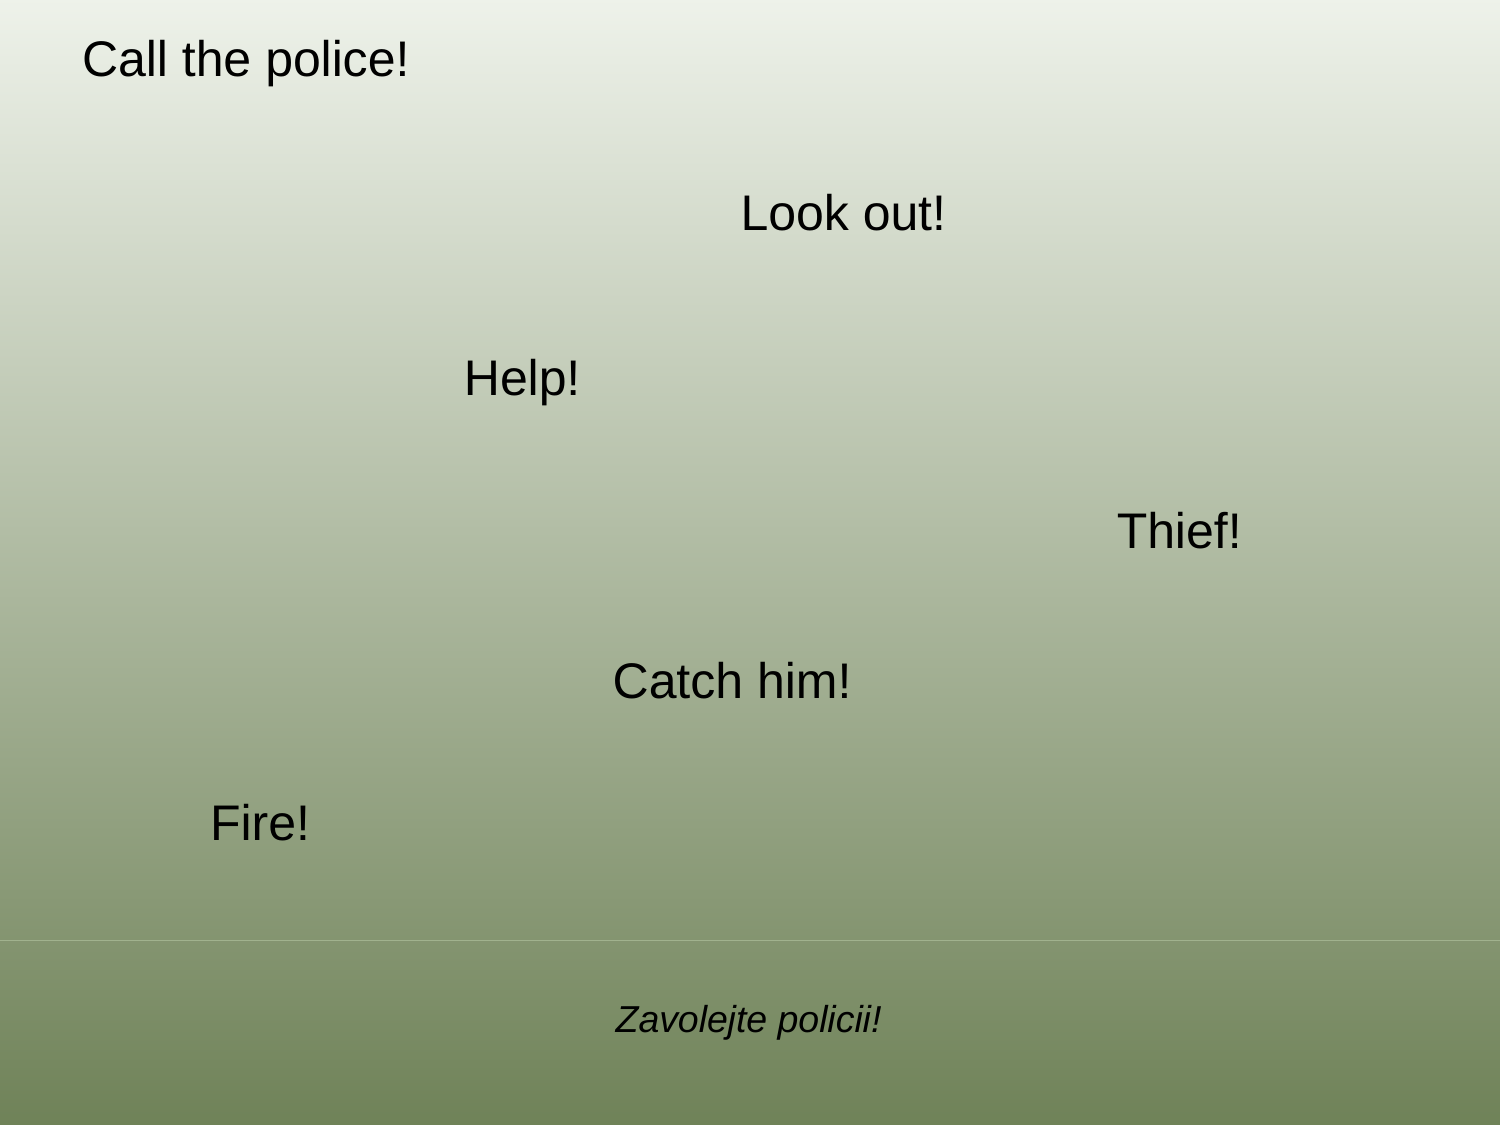

Call the police!
Look out!
Help!
Thief!
Catch him!
Fire!
Zavolejte policii!